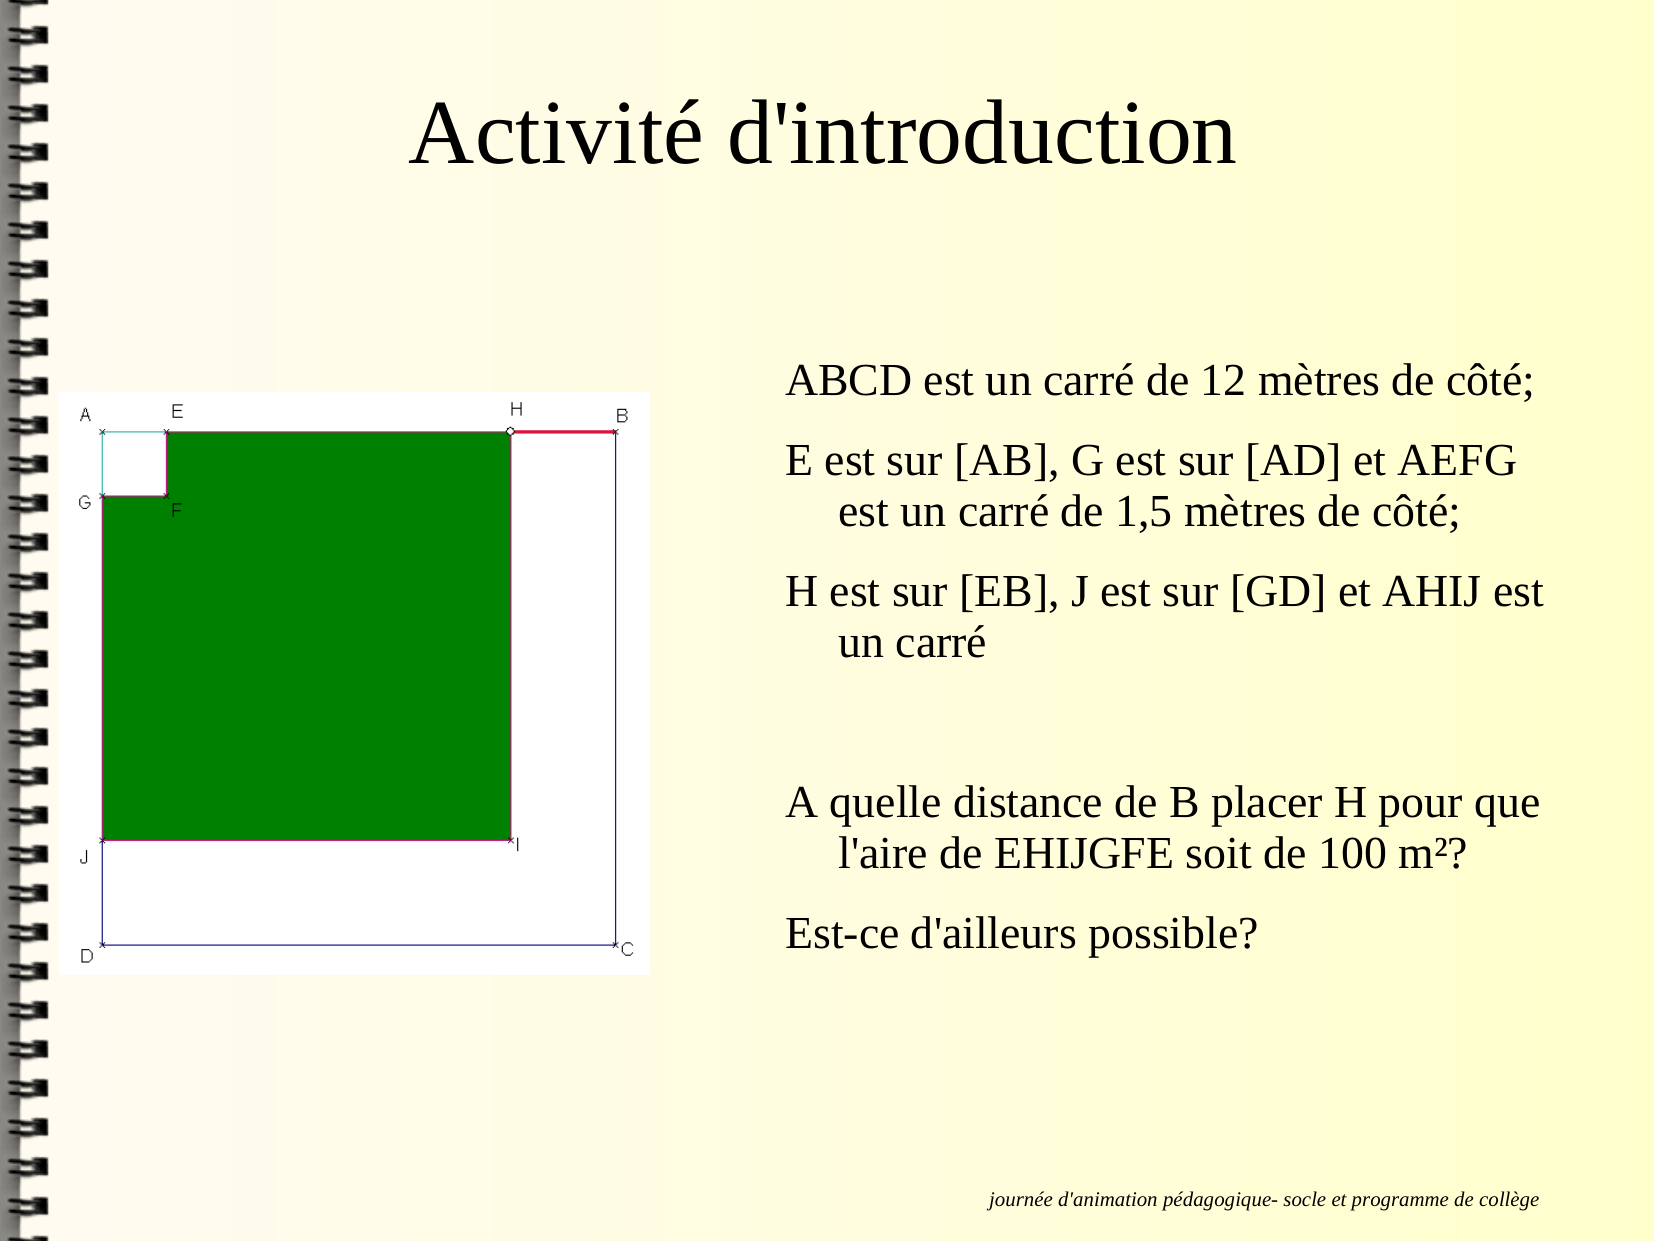

# Activité d'introduction
ABCD est un carré de 12 mètres de côté;
E est sur [AB], G est sur [AD] et AEFG est un carré de 1,5 mètres de côté;
H est sur [EB], J est sur [GD] et AHIJ est un carré
A quelle distance de B placer H pour que l'aire de EHIJGFE soit de 100 m²?
Est-ce d'ailleurs possible?
journée d'animation pédagogique- socle et programme de collège